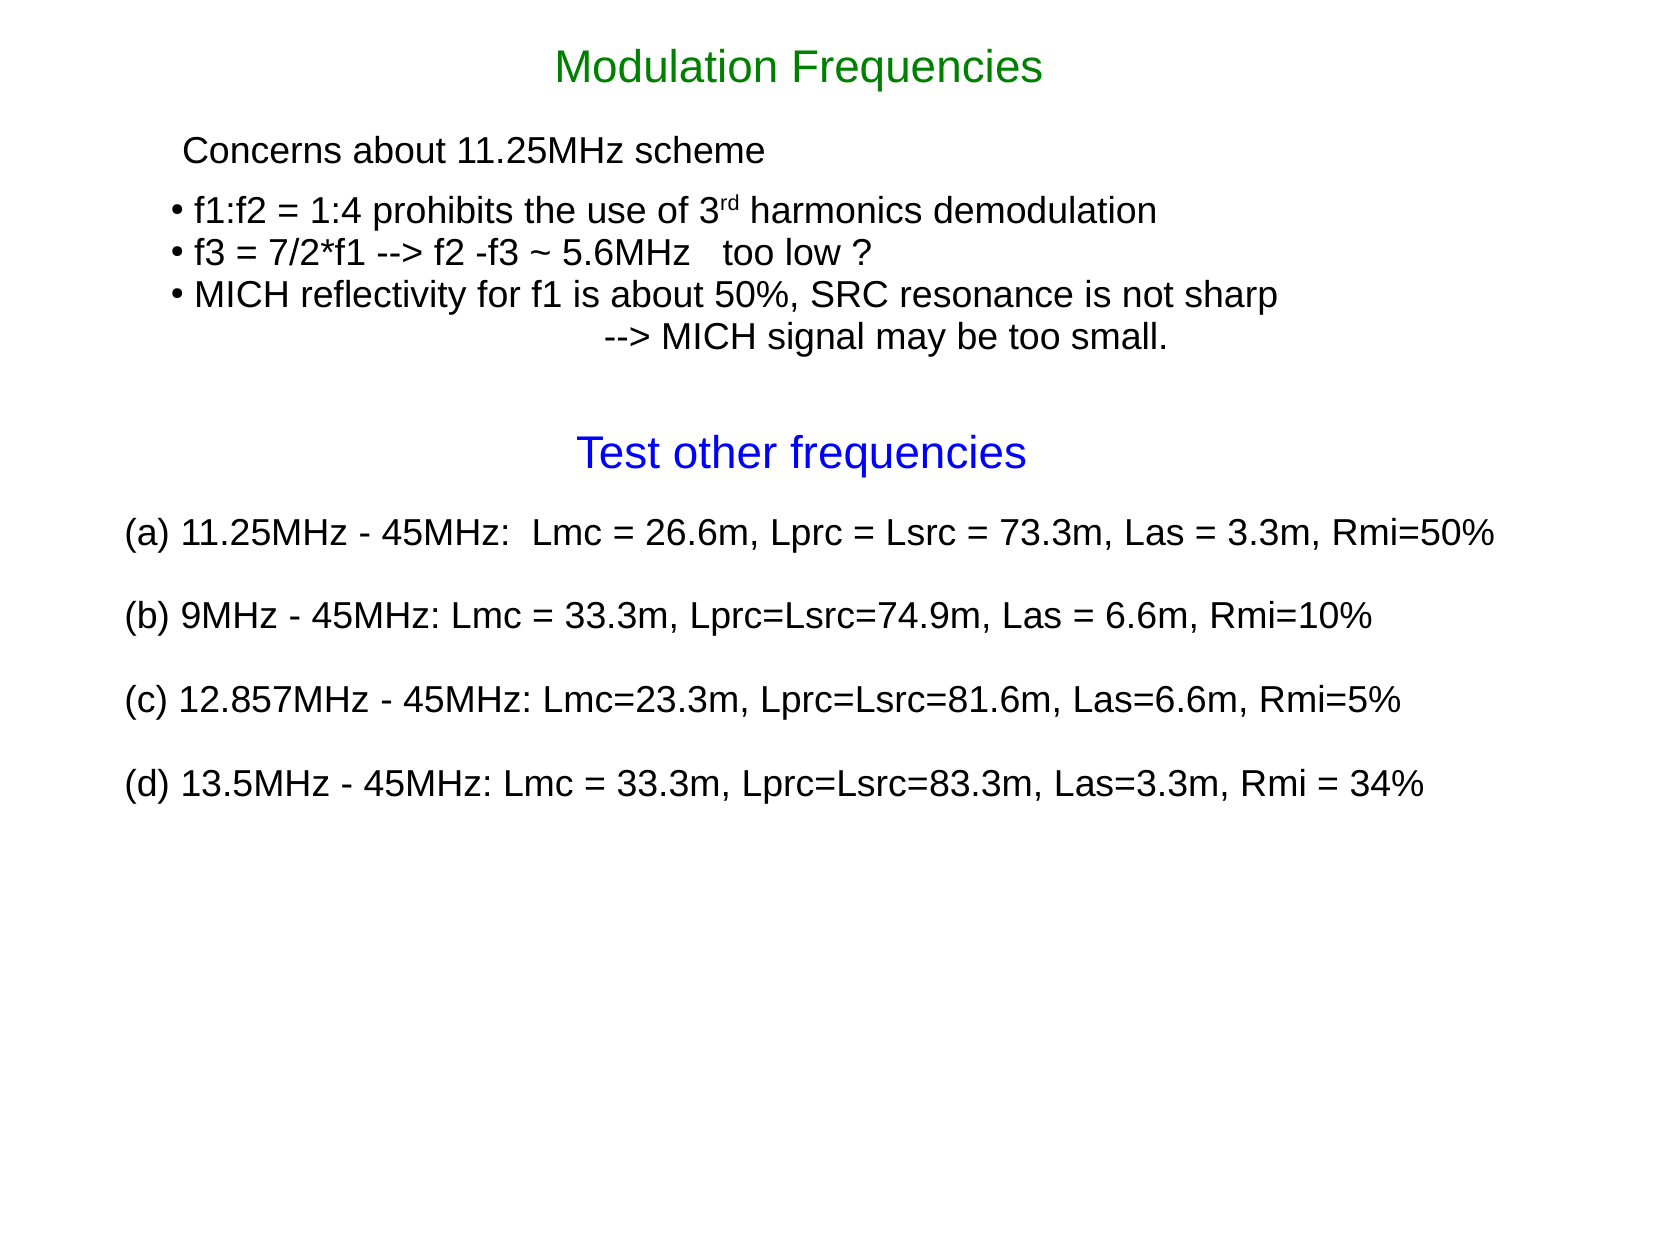

Modulation Frequencies
Concerns about 11.25MHz scheme
 f1:f2 = 1:4 prohibits the use of 3rd harmonics demodulation
 f3 = 7/2*f1 --> f2 -f3 ~ 5.6MHz too low ?
 MICH reflectivity for f1 is about 50%, SRC resonance is not sharp
 --> MICH signal may be too small.
Test other frequencies
(a) 11.25MHz - 45MHz: Lmc = 26.6m, Lprc = Lsrc = 73.3m, Las = 3.3m, Rmi=50%
(b) 9MHz - 45MHz: Lmc = 33.3m, Lprc=Lsrc=74.9m, Las = 6.6m, Rmi=10%
(c) 12.857MHz - 45MHz: Lmc=23.3m, Lprc=Lsrc=81.6m, Las=6.6m, Rmi=5%
(d) 13.5MHz - 45MHz: Lmc = 33.3m, Lprc=Lsrc=83.3m, Las=3.3m, Rmi = 34%